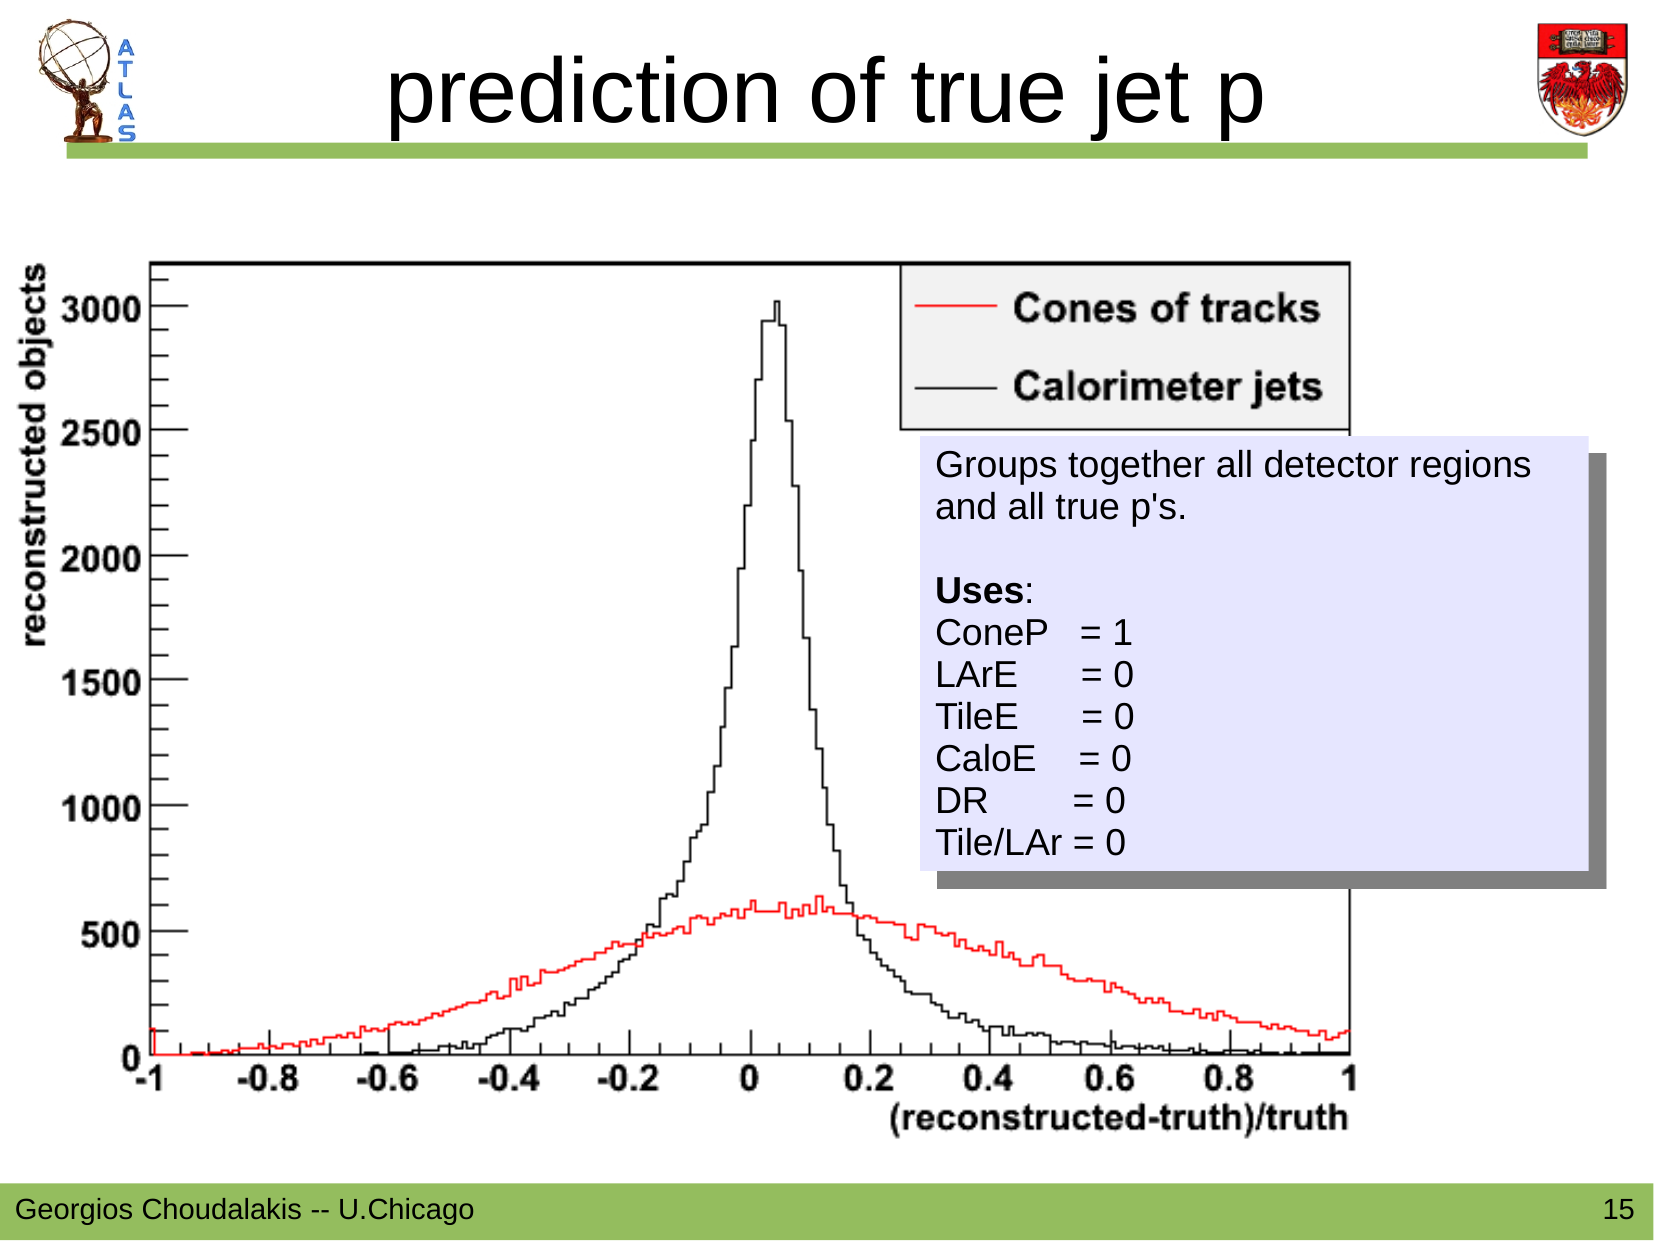

# prediction of true jet p
Groups together all detector regions and all true p's.
Uses:
ConeP = 1
LArE = 0
TileE = 0
CaloE = 0
DR = 0
Tile/LAr = 0
15
Georgios Choudalakis -- U.Chicago